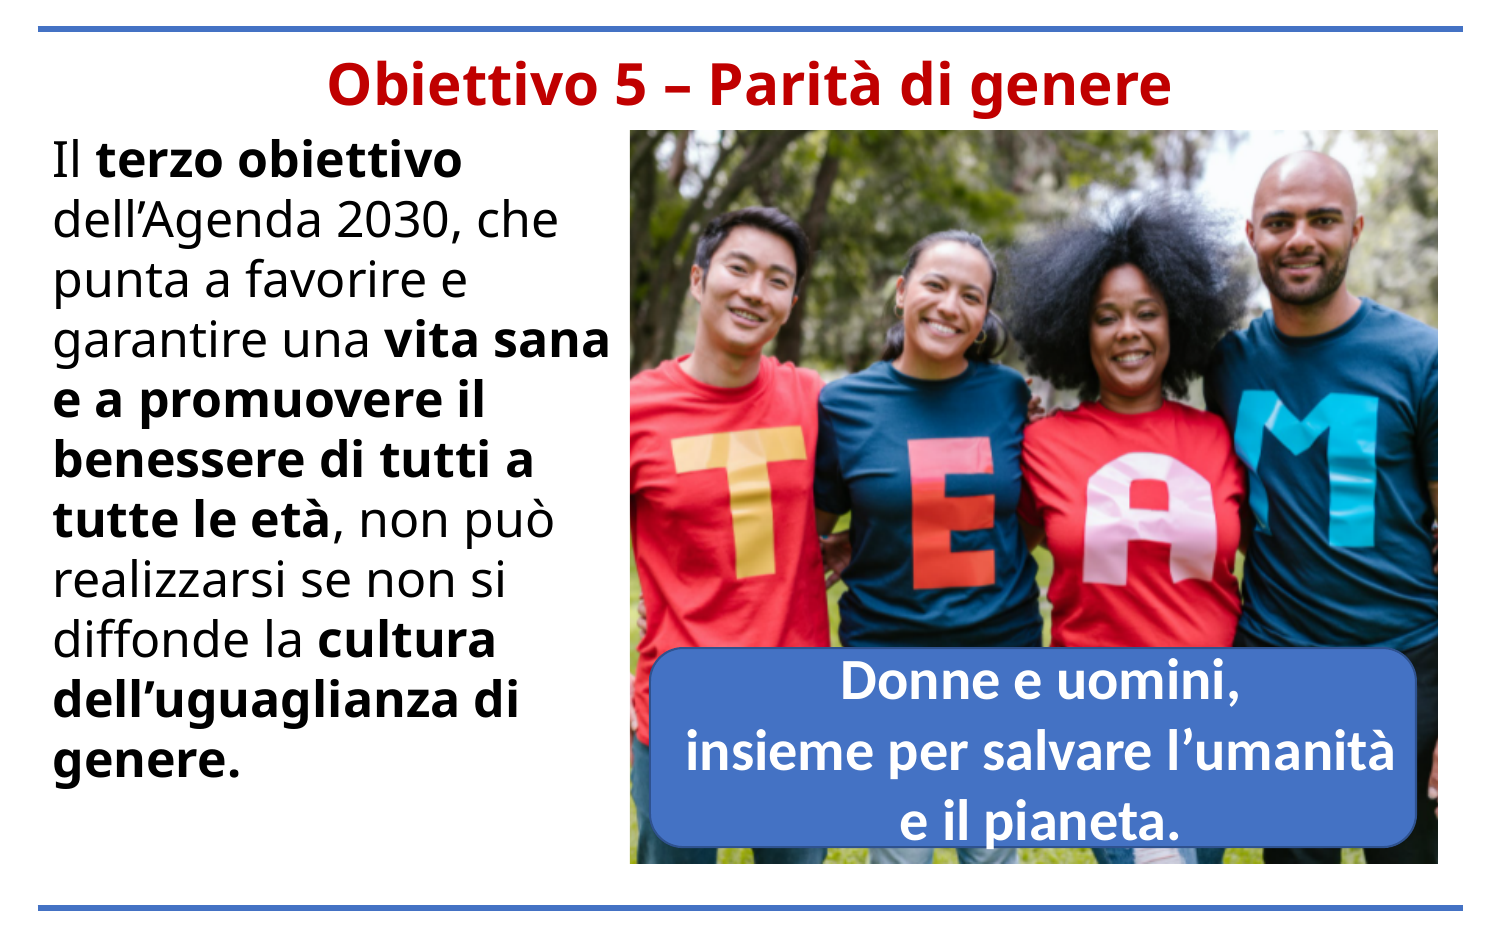

Il terzo obiettivo dell’Agenda 2030, che punta a favorire e garantire una vita sana e a promuovere il benessere di tutti a tutte le età, non può realizzarsi se non si diffonde la cultura dell’uguaglianza di genere.
# Obiettivo 5 – Parità di genere
Donne e uomini,
insieme per salvare l’umanità
e il pianeta.